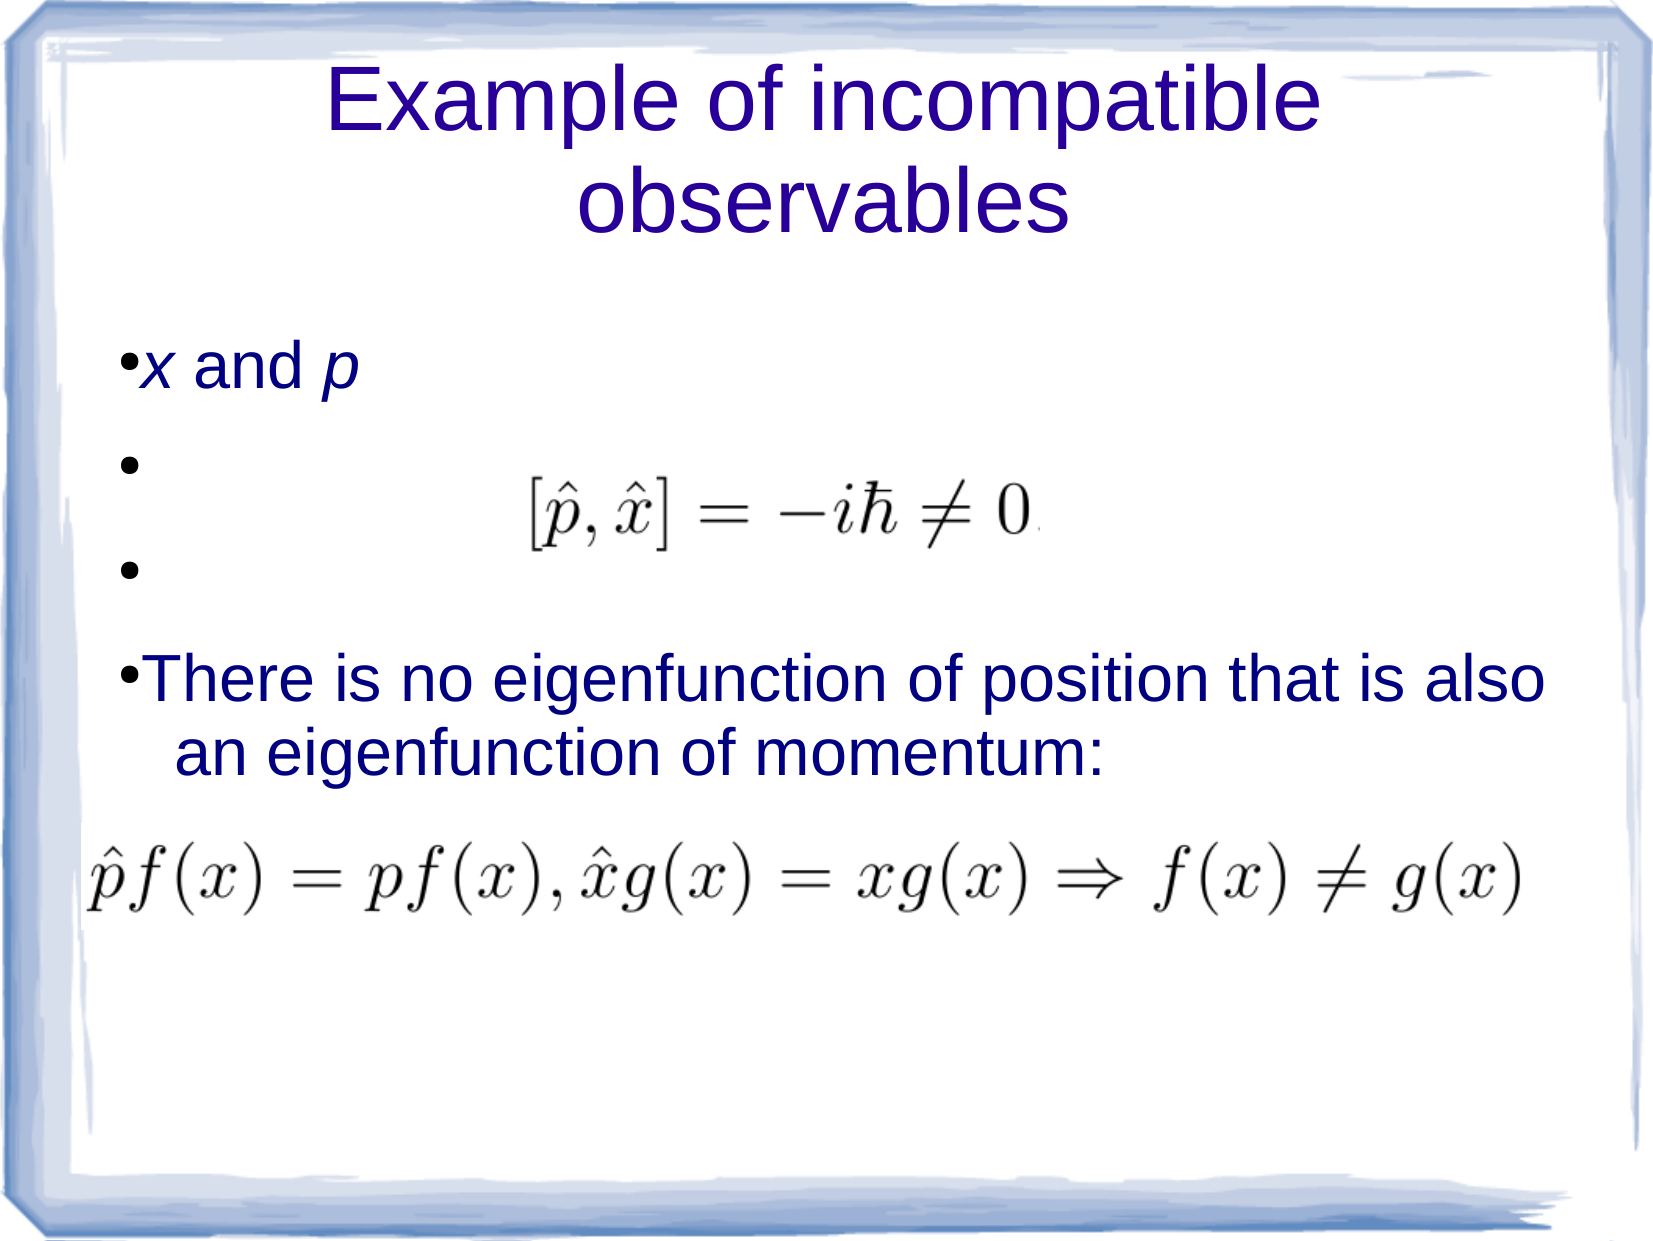

# Example of incompatible observables
x and p
There is no eigenfunction of position that is also an eigenfunction of momentum: